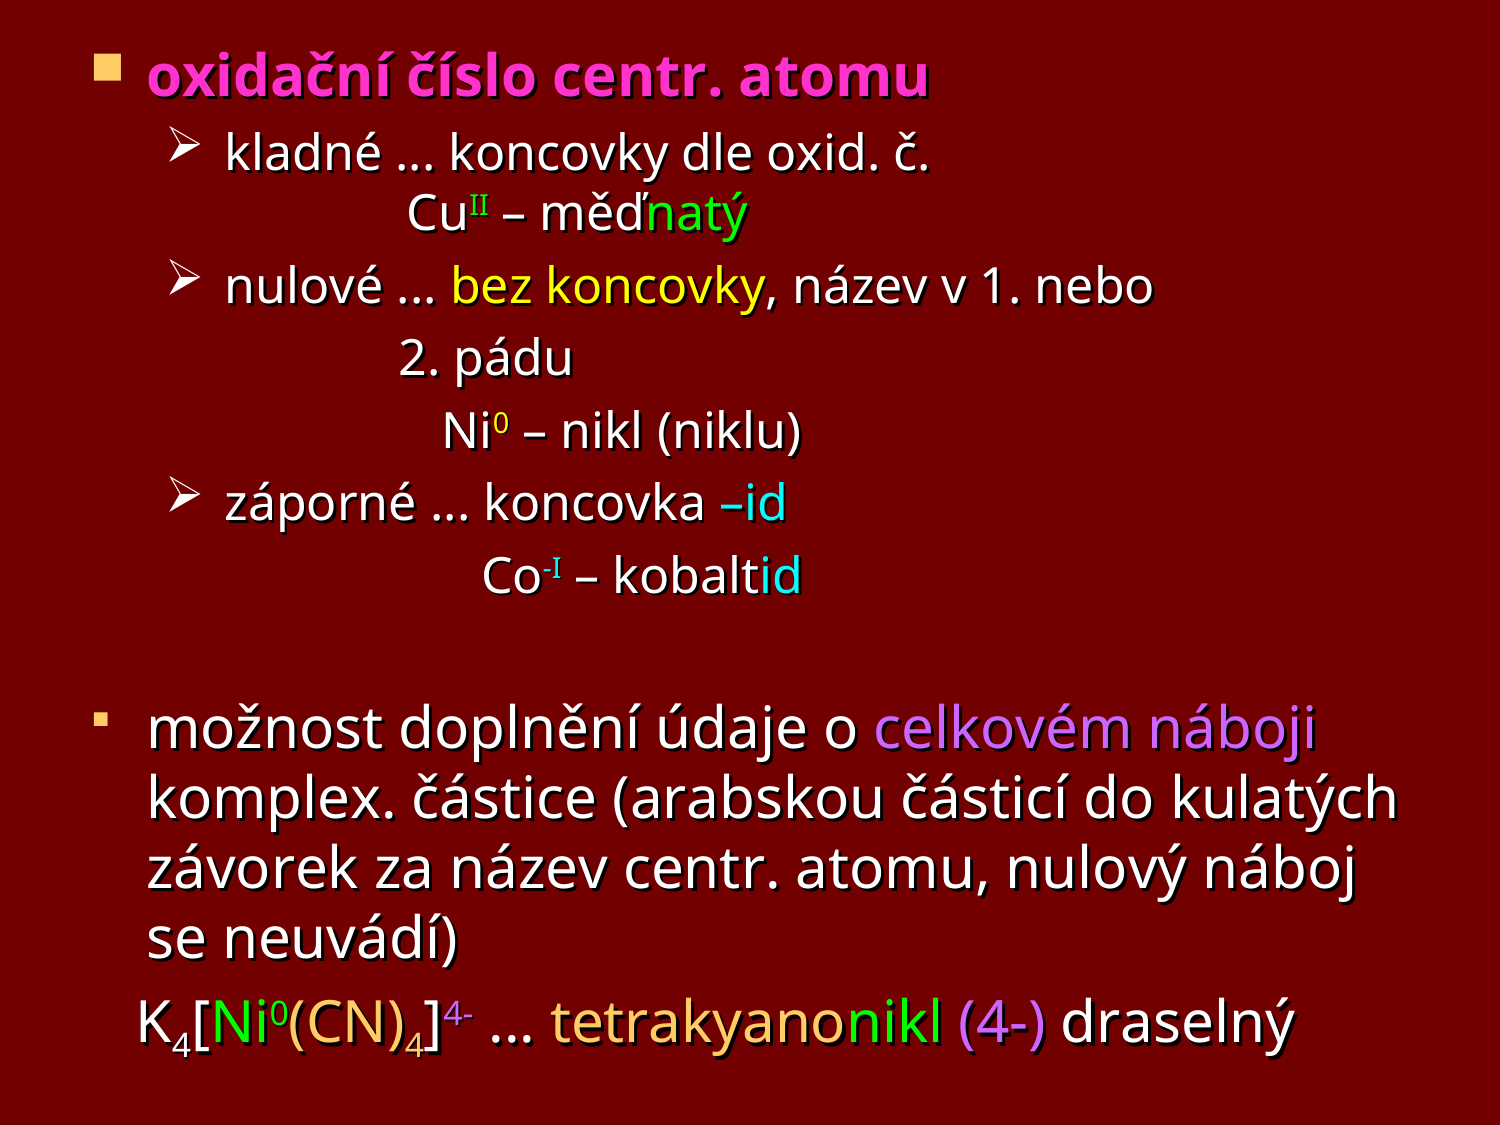

#
oxidační číslo centr. atomu
 kladné ... koncovky dle oxid. č.
 CuII – měďnatý
 nulové ... bez koncovky, název v 1. nebo
 2. pádu
			 Ni0 – nikl (niklu)
 záporné ... koncovka –id
			 Co-I – kobaltid
možnost doplnění údaje o celkovém náboji komplex. částice (arabskou částicí do kulatých závorek za název centr. atomu, nulový náboj se neuvádí)
 K4[Ni0(CN)4]4- ... tetrakyanonikl (4-) draselný